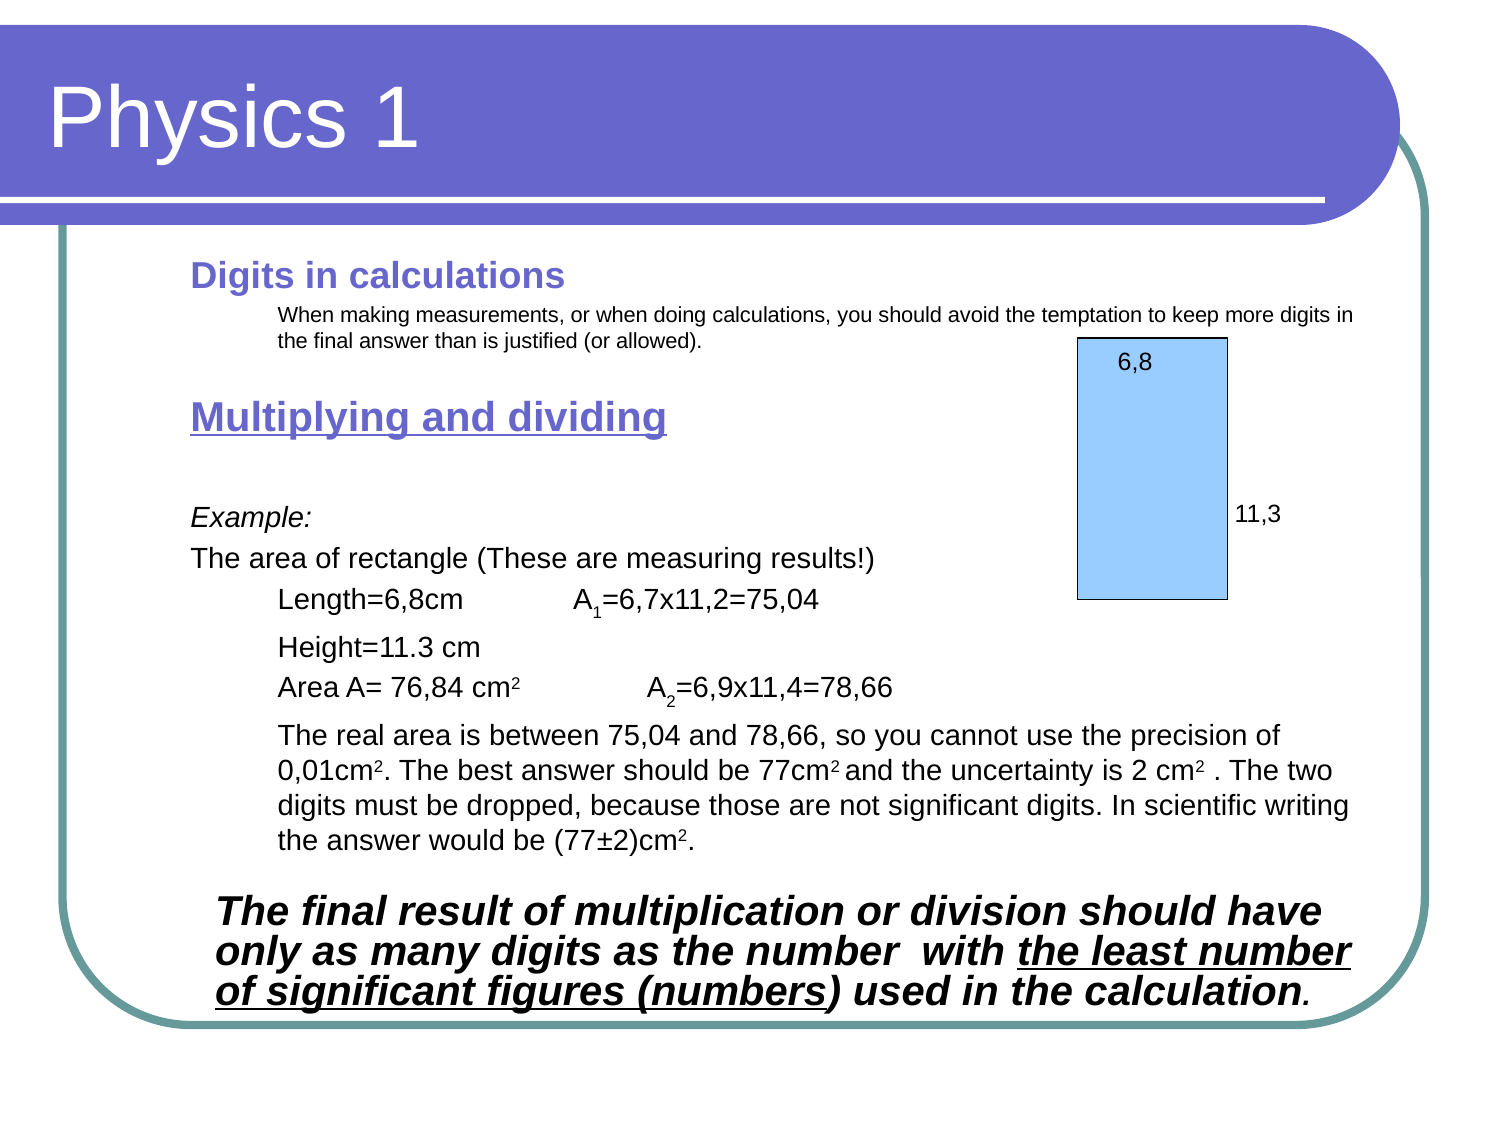

# Physics 1
Digits in calculations
	When making measurements, or when doing calculations, you should avoid the temptation to keep more digits in the final answer than is justified (or allowed).
Multiplying and dividing
Example:
The area of rectangle (These are measuring results!)
	Length=6,8cm 	 	A1=6,7x11,2=75,04
	Height=11.3 cm
	Area A= 76,84 cm2		A2=6,9x11,4=78,66
	The real area is between 75,04 and 78,66, so you cannot use the precision of 0,01cm2. The best answer should be 77cm2 and the uncertainty is 2 cm2 . The two digits must be dropped, because those are not significant digits. In scientific writing the answer would be (77±2)cm2.
	The final result of multiplication or division should have only as many digits as the number with the least number of significant figures (numbers) used in the calculation.
6,8
11,3